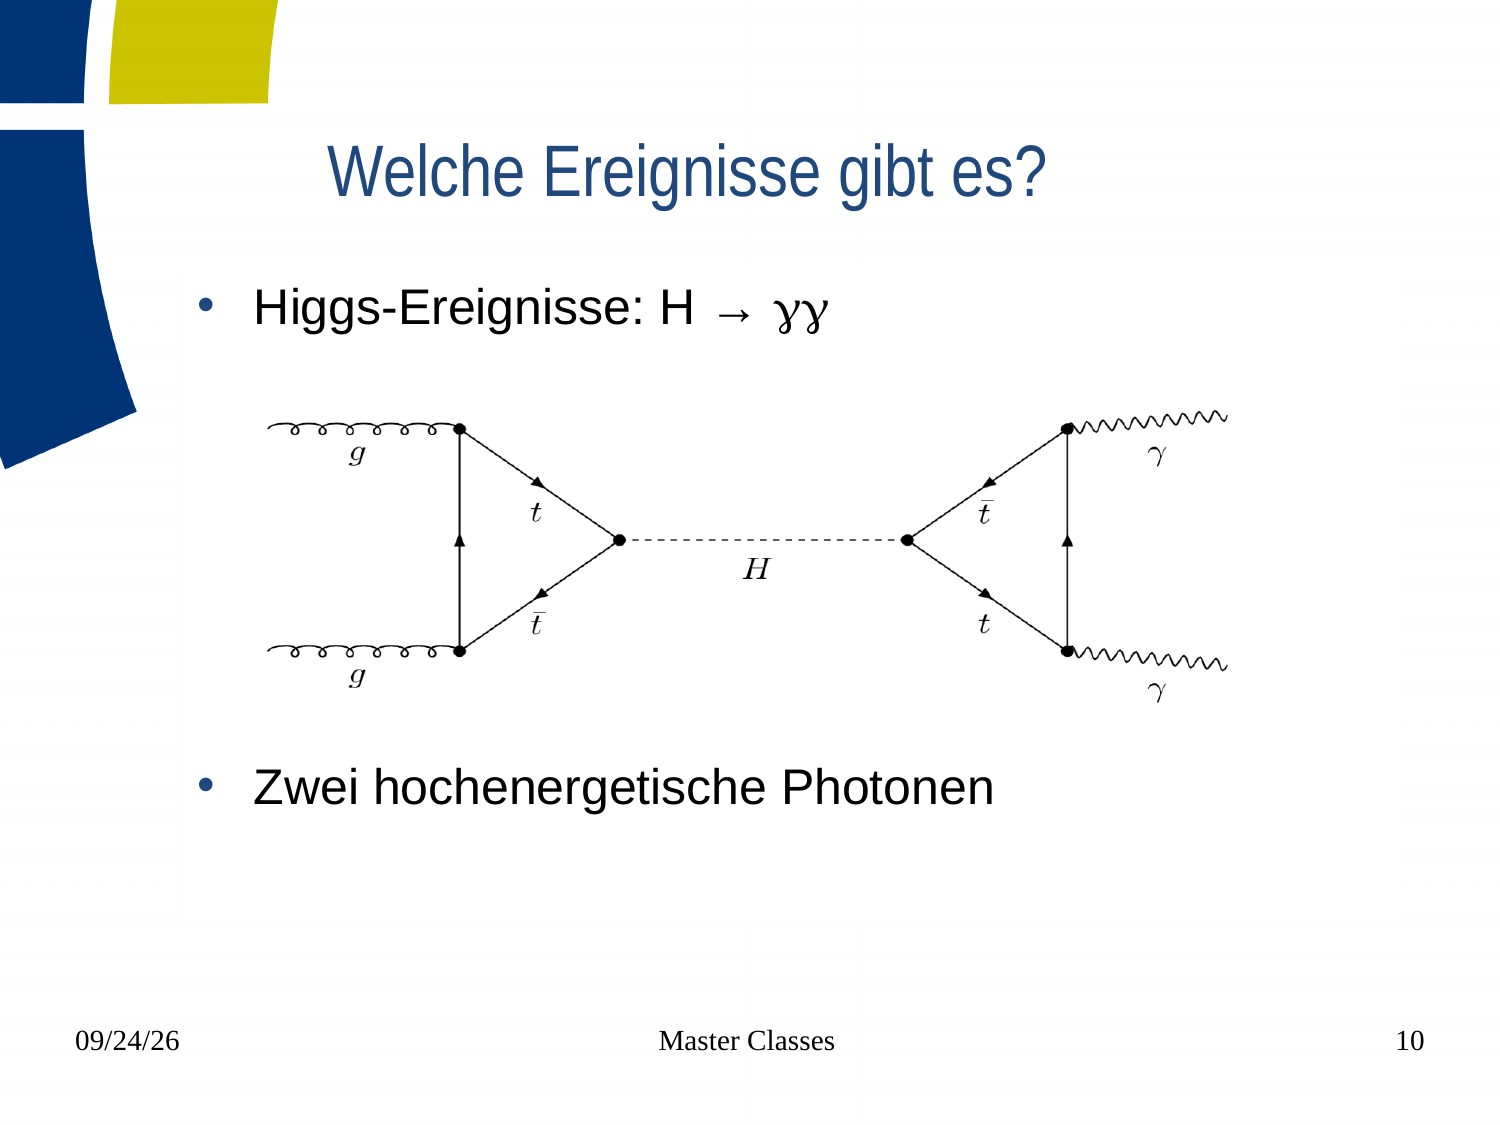

# Welche Ereignisse gibt es?
Higgs-Ereignisse: H → γγ
Zwei hochenergetische Photonen
International Masterclasses 2013
10